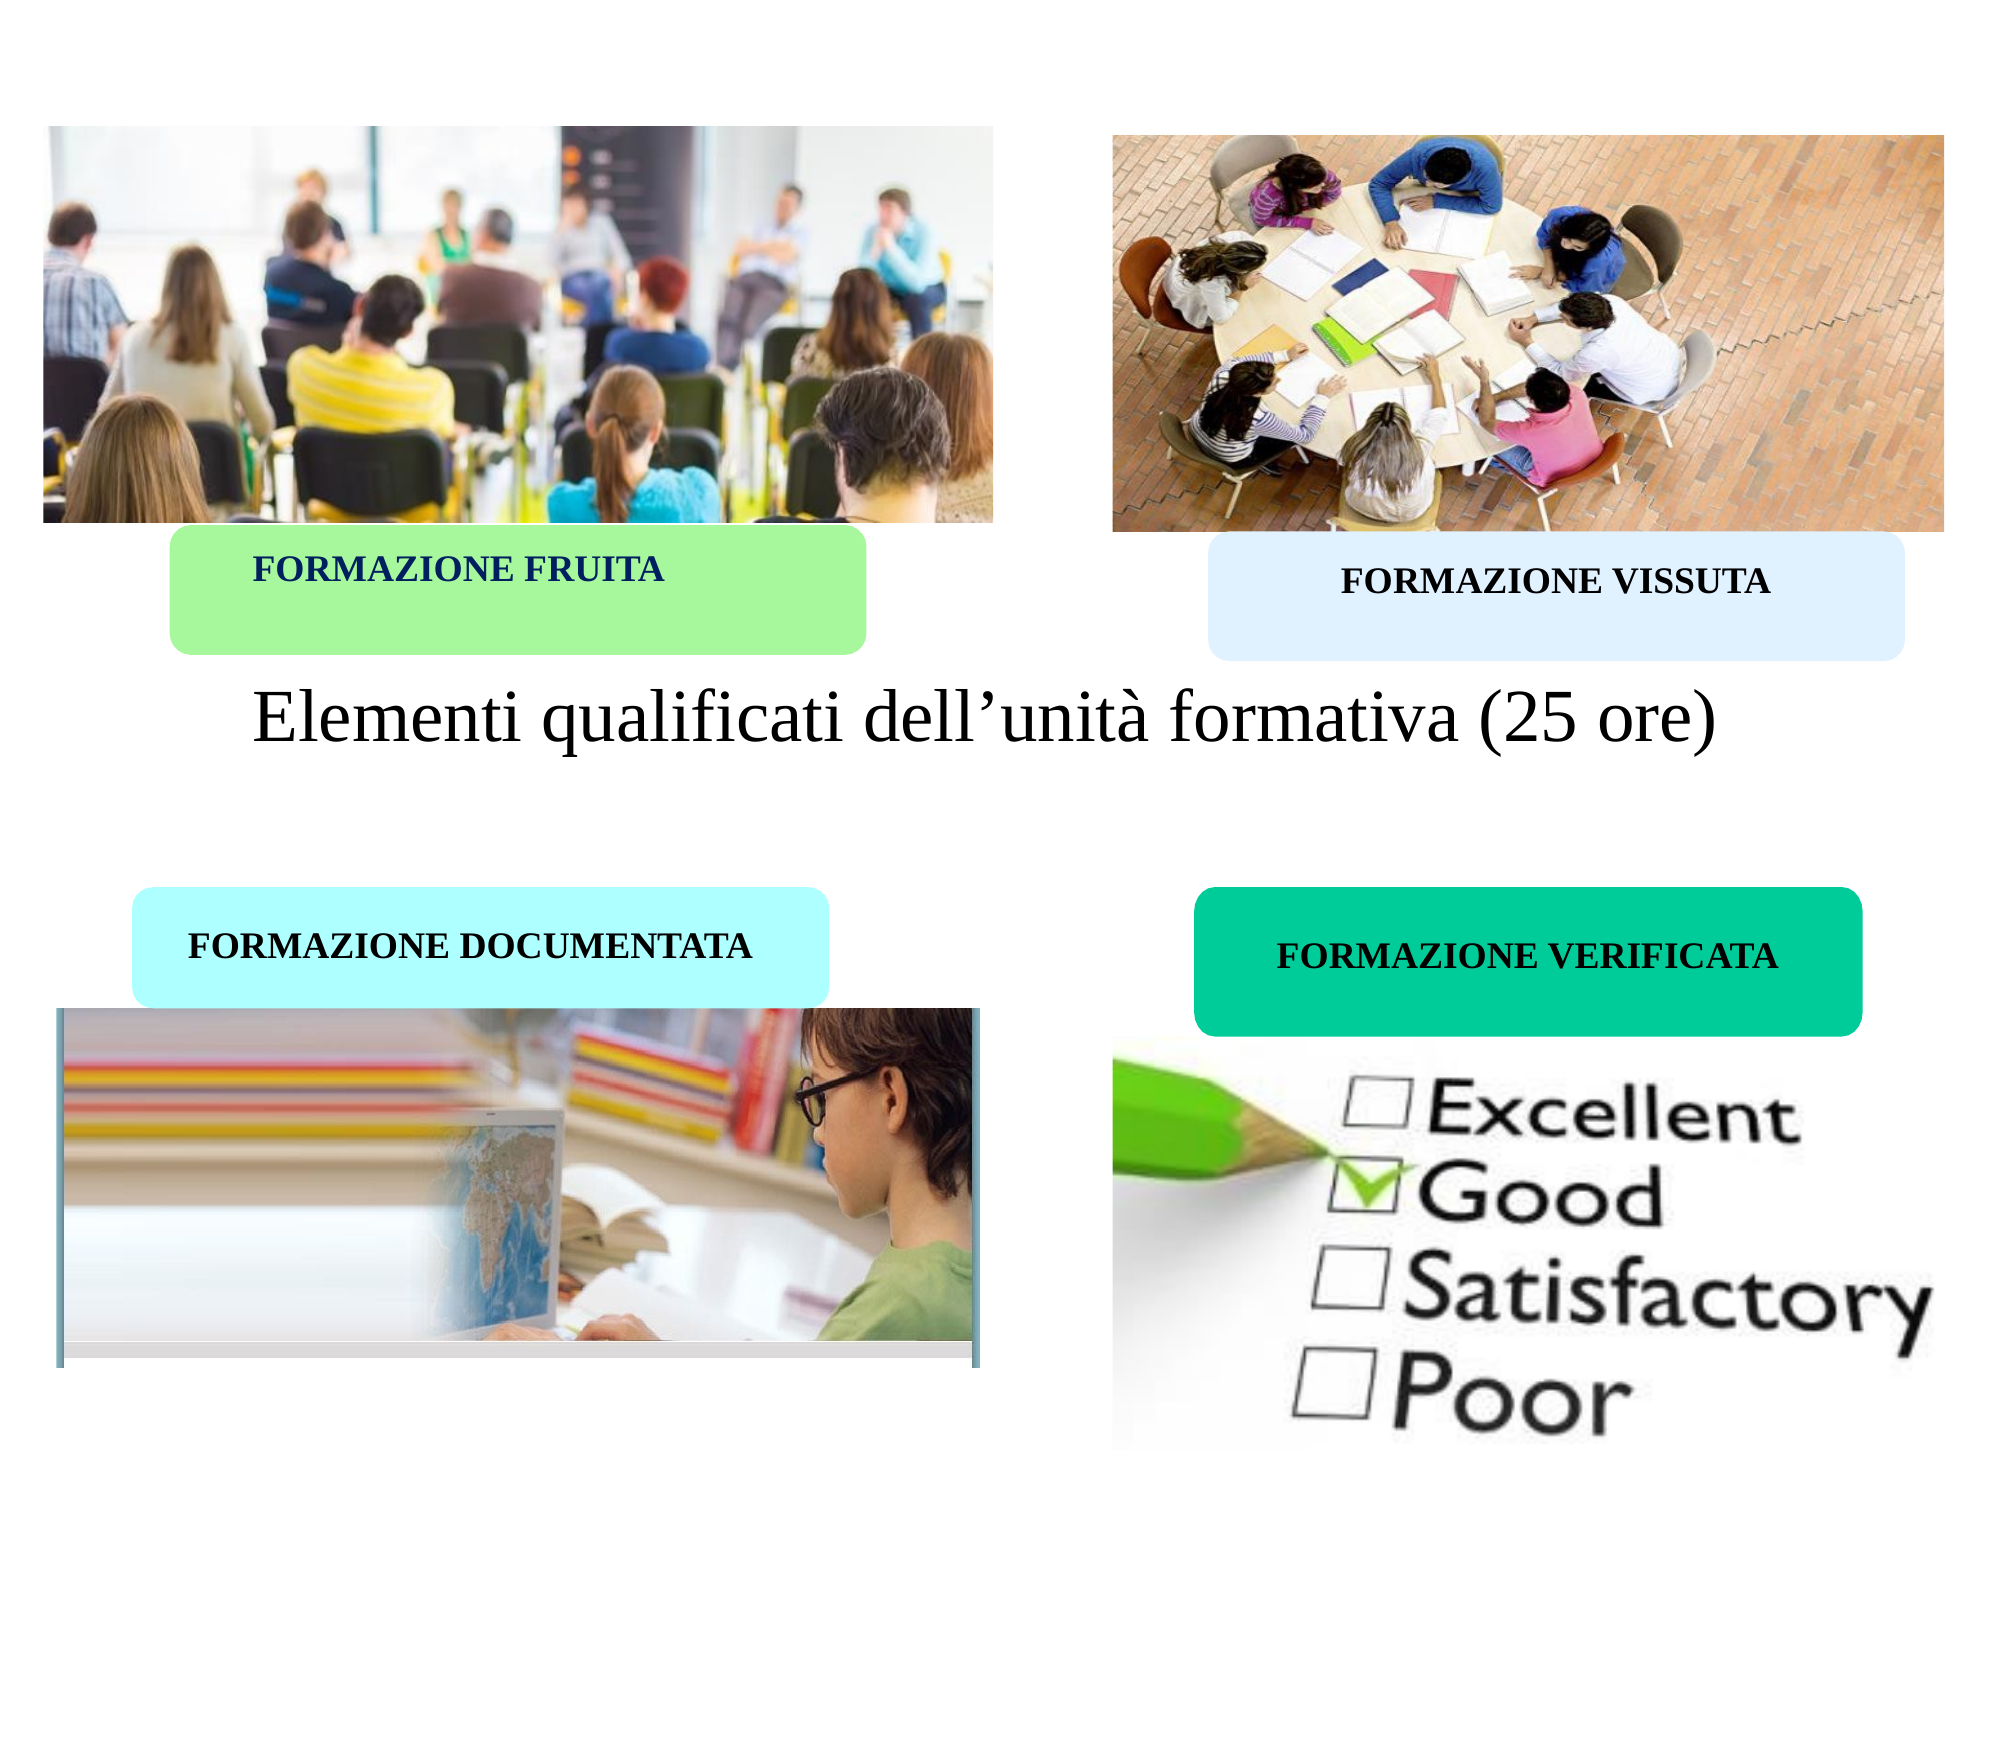

# FORMAZIONE FRUITA
FORMAZIONE VISSUTA
Elementi qualificati dell’unità formativa (25 ore)
FORMAZIONE DOCUMENTATA
FORMAZIONE VERIFICATA